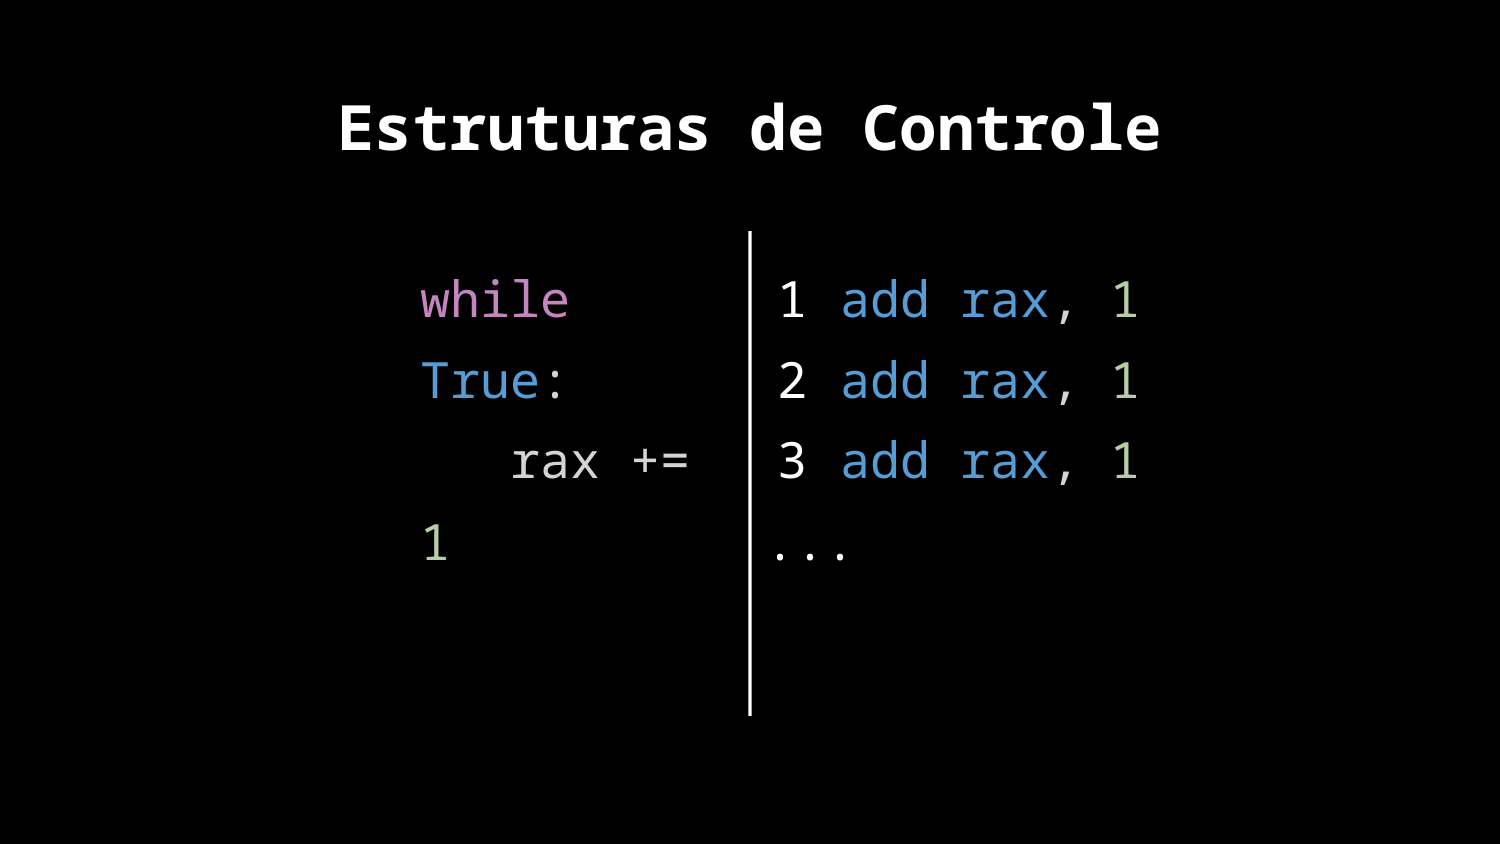

# Estruturas de Controle
while True:
 rax += 1
add rax, 1
add rax, 1
add rax, 1
...